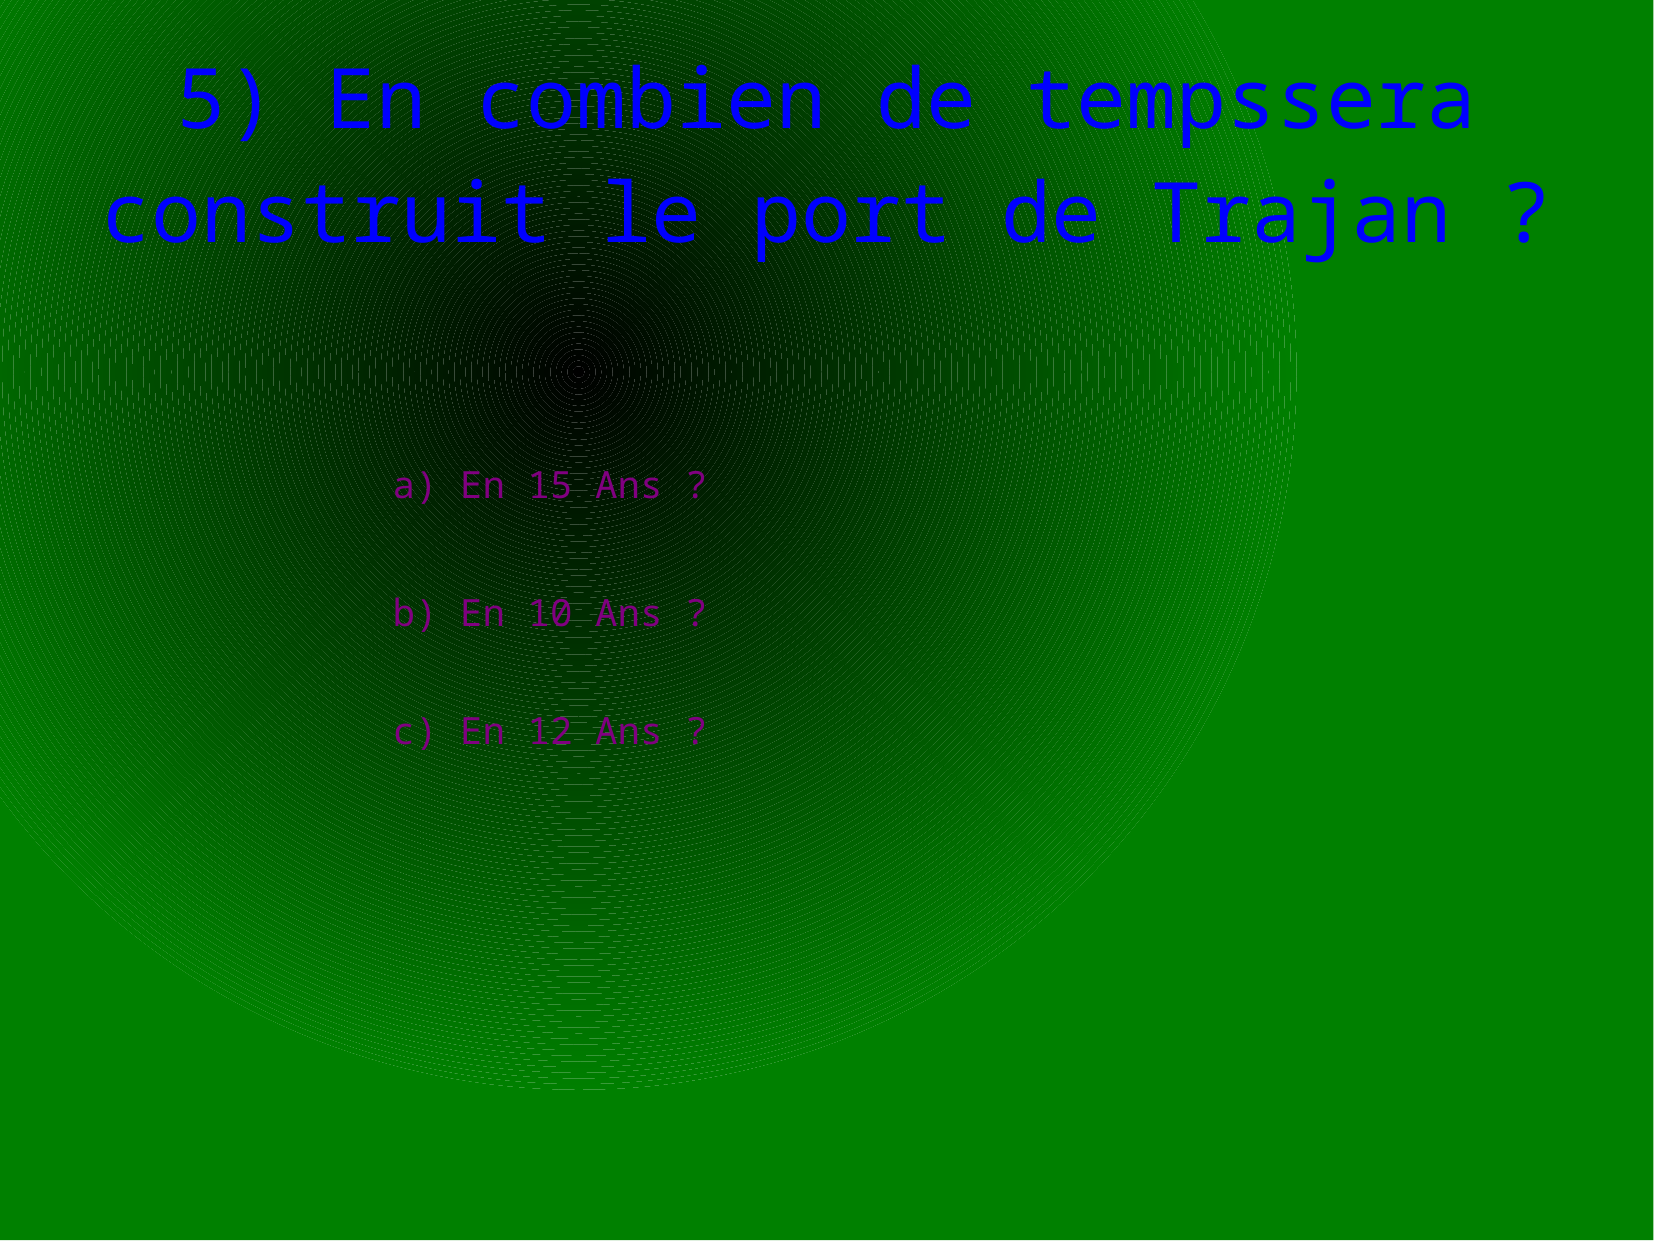

# 5) En combien de tempssera construit le port de Trajan ?
a) En 15 Ans ?
b) En 10 Ans ?
c) En 12 Ans ?